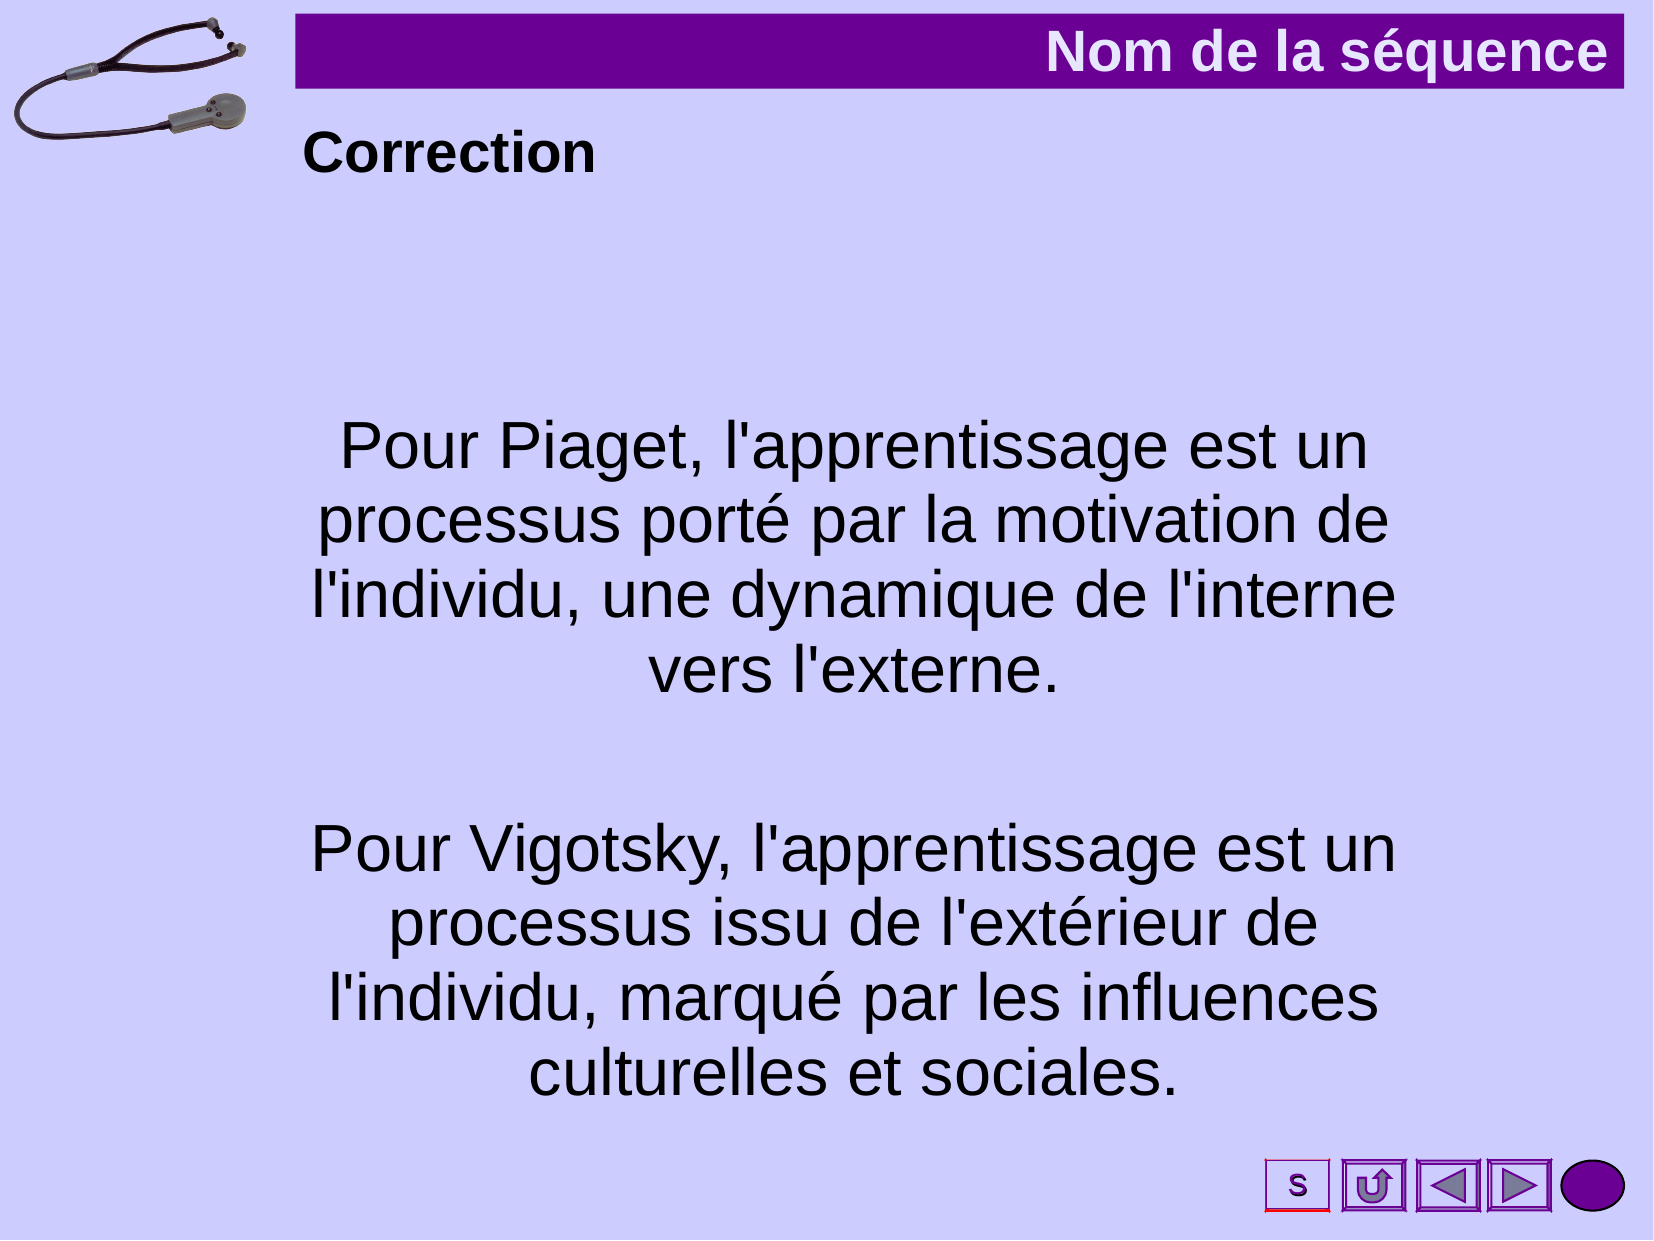

Nom de la séquence
Correction
# Pour Piaget, l'apprentissage est un processus porté par la motivation de l'individu, une dynamique de l'interne vers l'externe.
Pour Vigotsky, l'apprentissage est un processus issu de l'extérieur de l'individu, marqué par les influences culturelles et sociales.